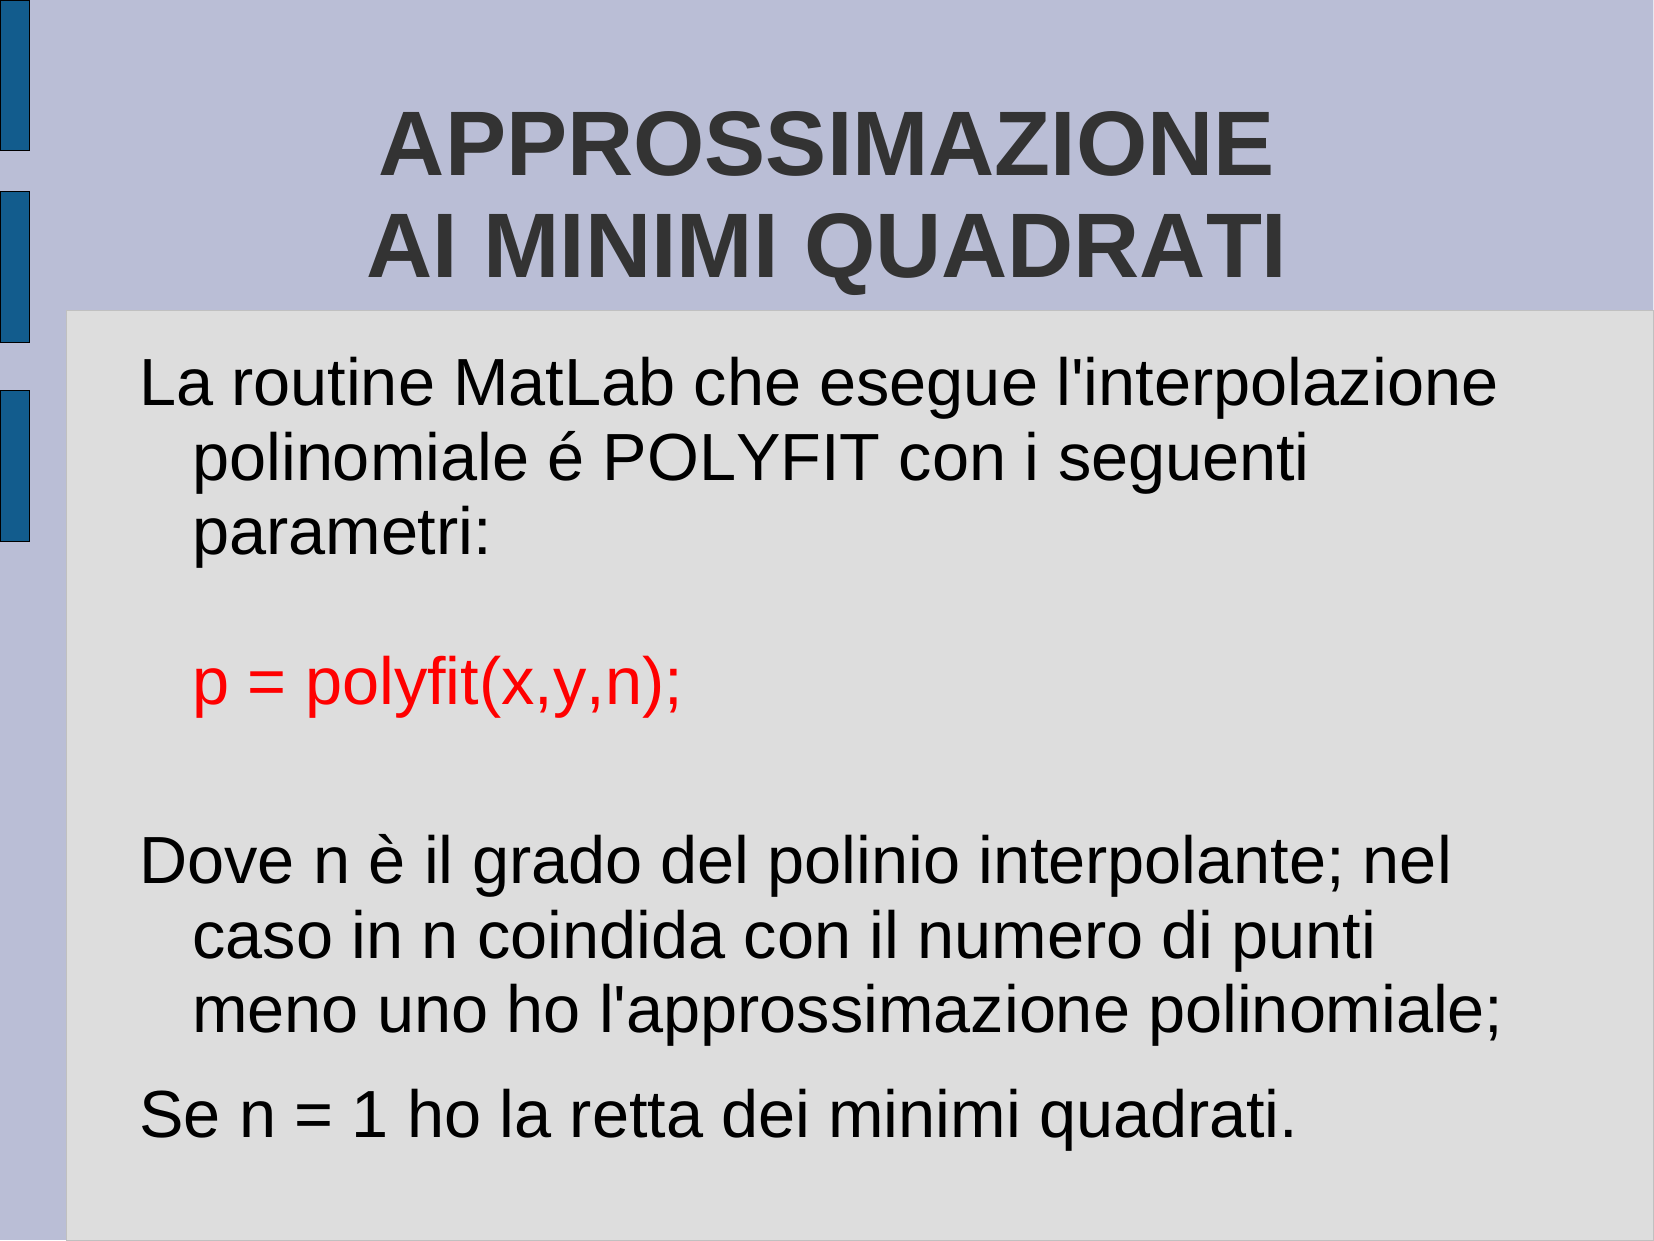

# APPROSSIMAZIONE AI MINIMI QUADRATI
La routine MatLab che esegue l'interpolazione polinomiale é POLYFIT con i seguenti parametri:
p = polyfit(x,y,n);
Dove n è il grado del polinio interpolante; nel caso in n coindida con il numero di punti meno uno ho l'approssimazione polinomiale;
Se n = 1 ho la retta dei minimi quadrati.